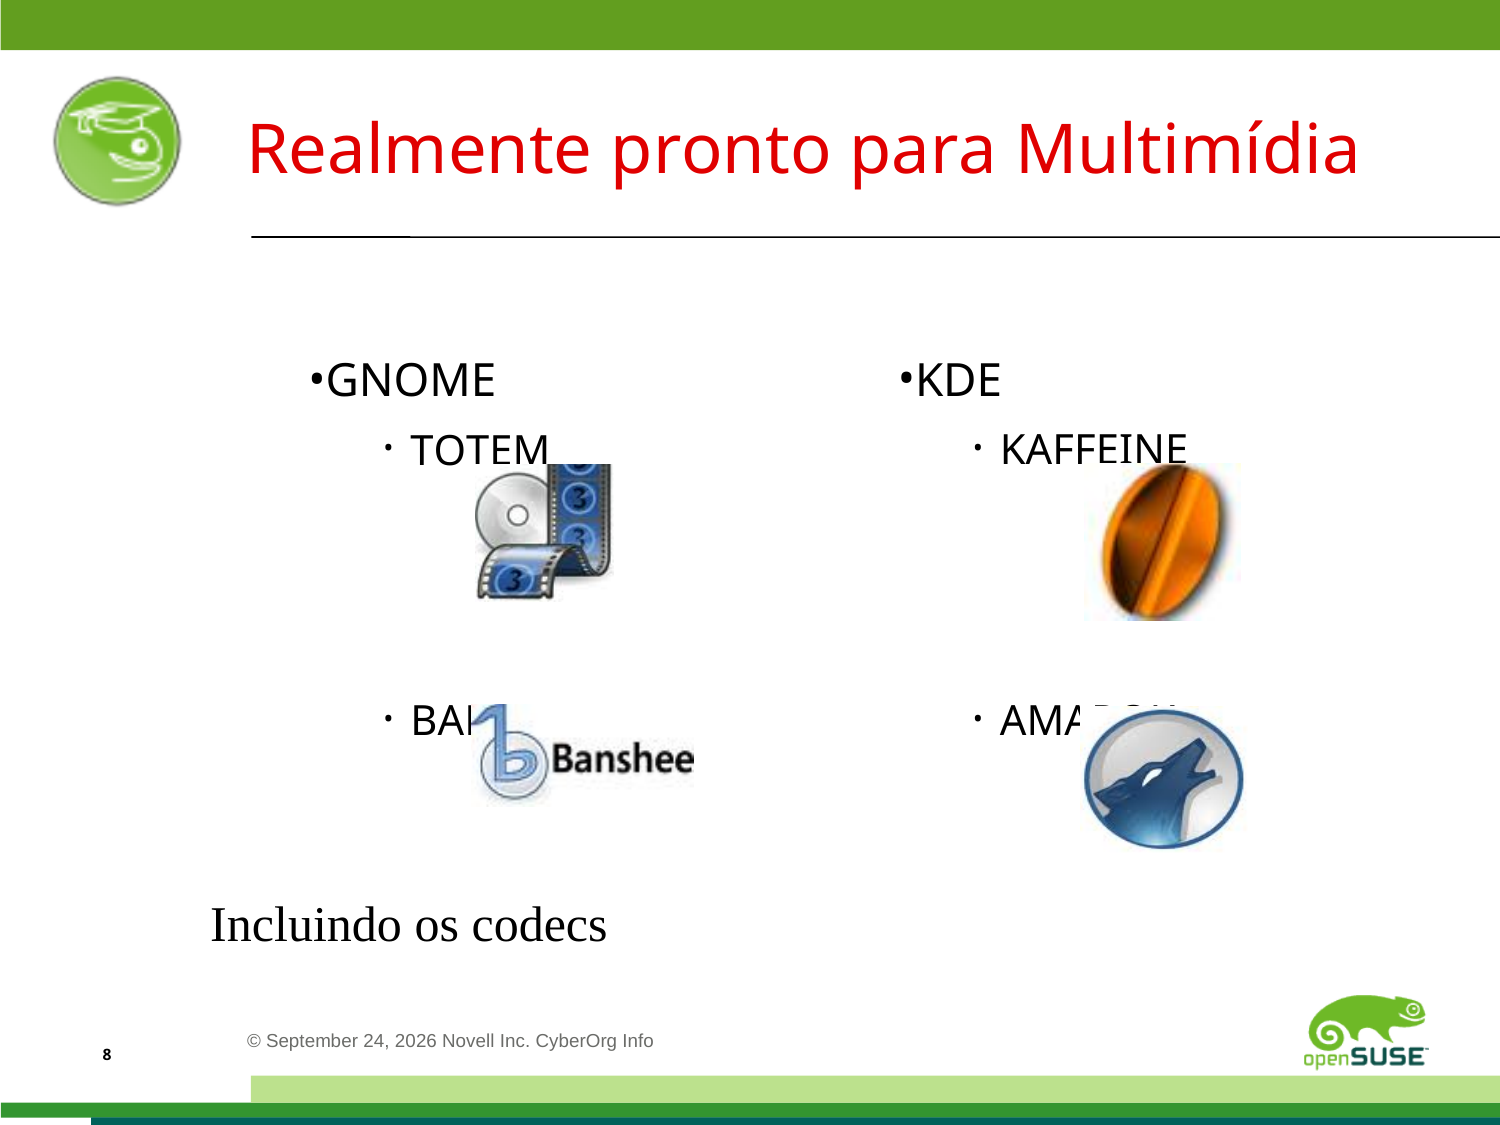

# Realmente pronto para Multimídia
KDE
KAFFEINE
AMAROK
GNOME
TOTEM
BANSHEE
Incluindo os codecs